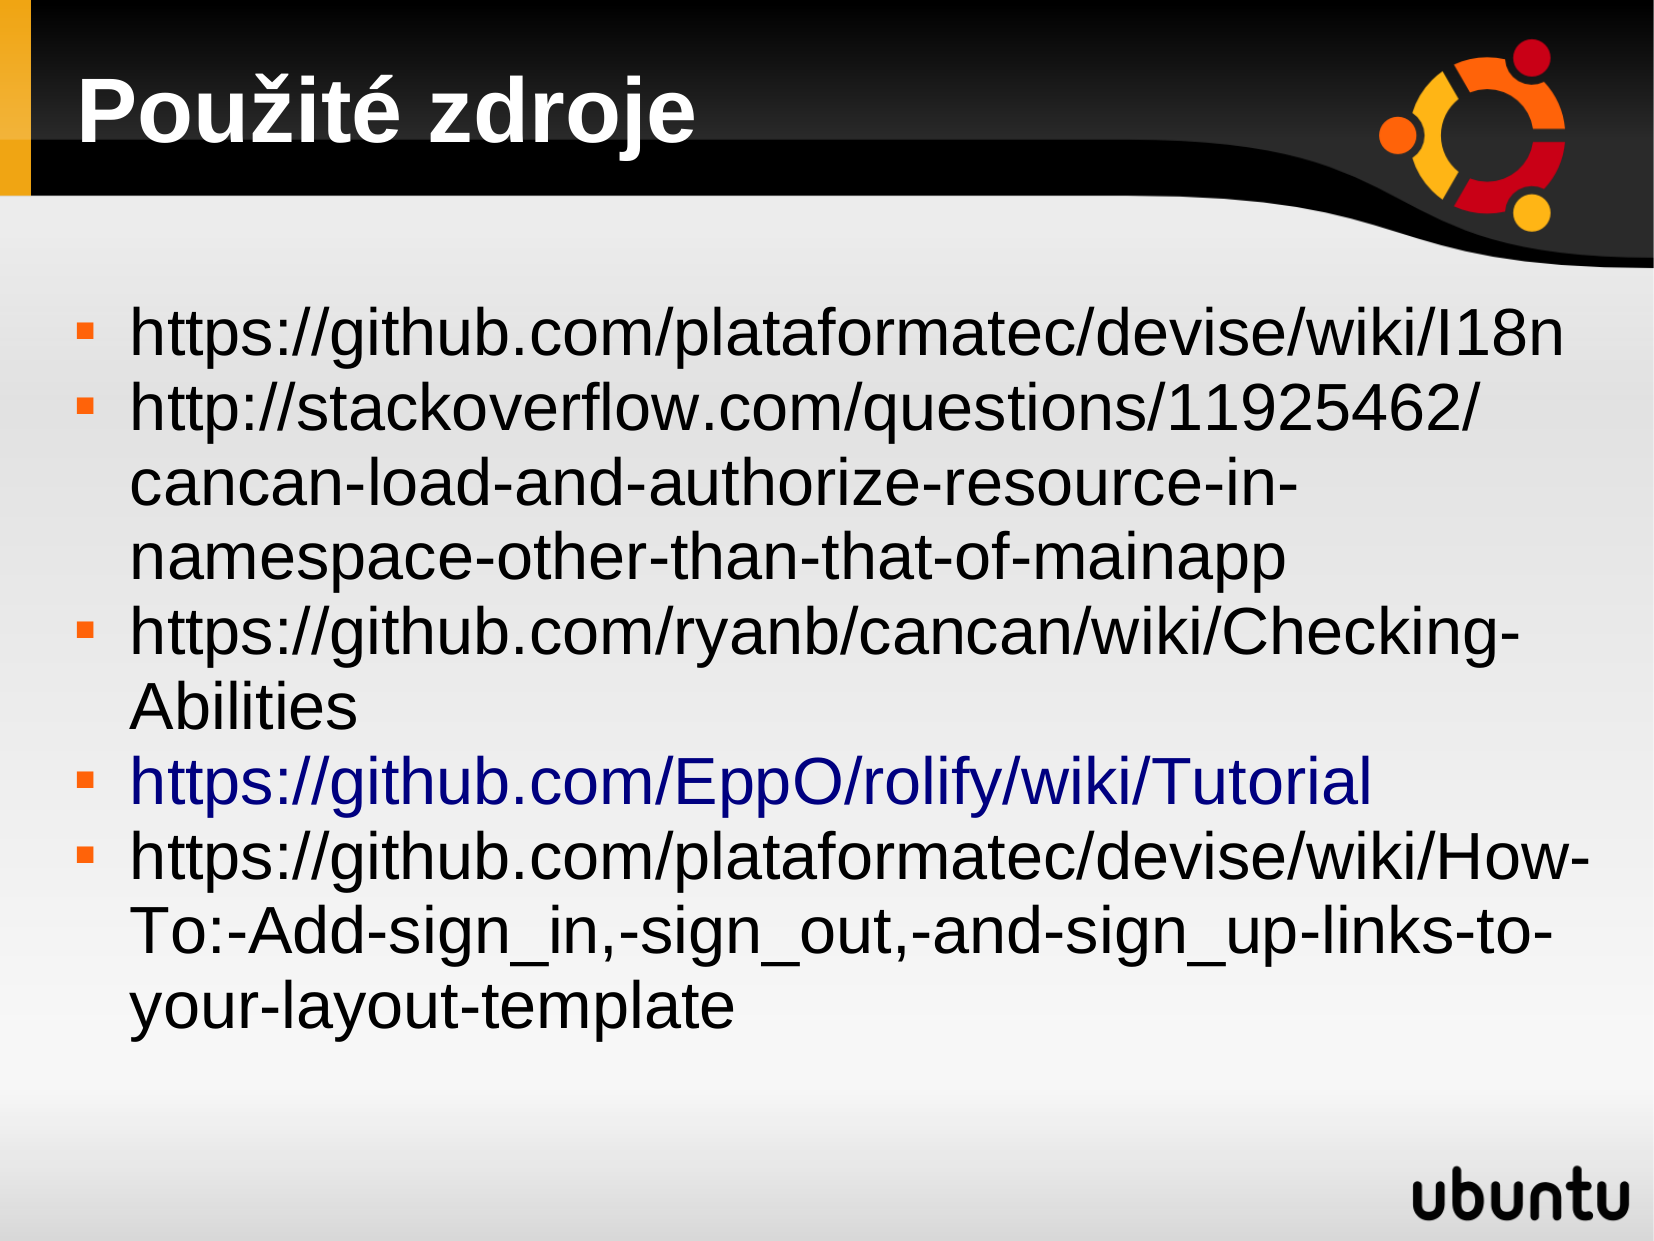

# Použité zdroje
https://github.com/plataformatec/devise/wiki/I18n
http://stackoverflow.com/questions/11925462/cancan-load-and-authorize-resource-in-namespace-other-than-that-of-mainapp
https://github.com/ryanb/cancan/wiki/Checking-Abilities
https://github.com/EppO/rolify/wiki/Tutorial
https://github.com/plataformatec/devise/wiki/How-To:-Add-sign_in,-sign_out,-and-sign_up-links-to-your-layout-template